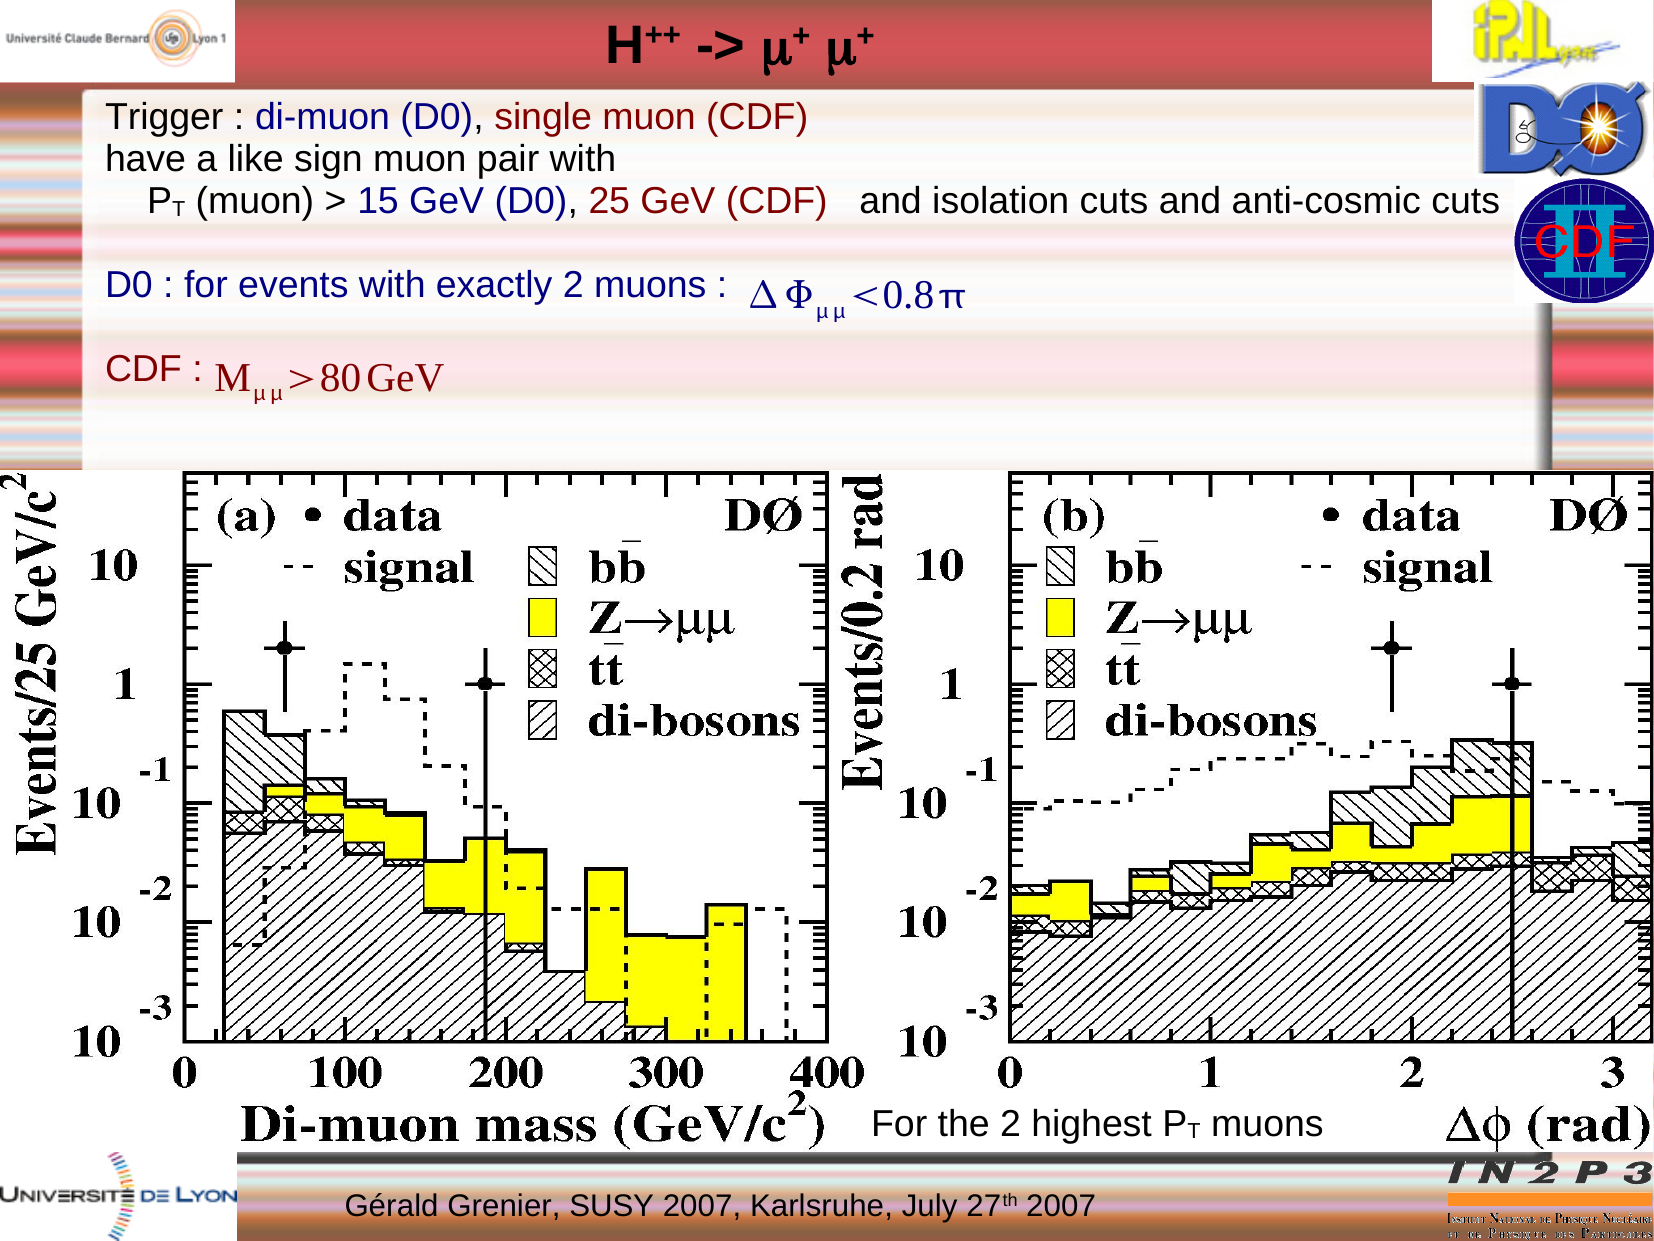

H++ -> m+ m+
Trigger : di-muon (D0), single muon (CDF)
have a like sign muon pair with
 PT (muon) > 15 GeV (D0), 25 GeV (CDF) and isolation cuts and anti-cosmic cuts
D0 : for events with exactly 2 muons :
CDF :
For the 2 highest PT muons